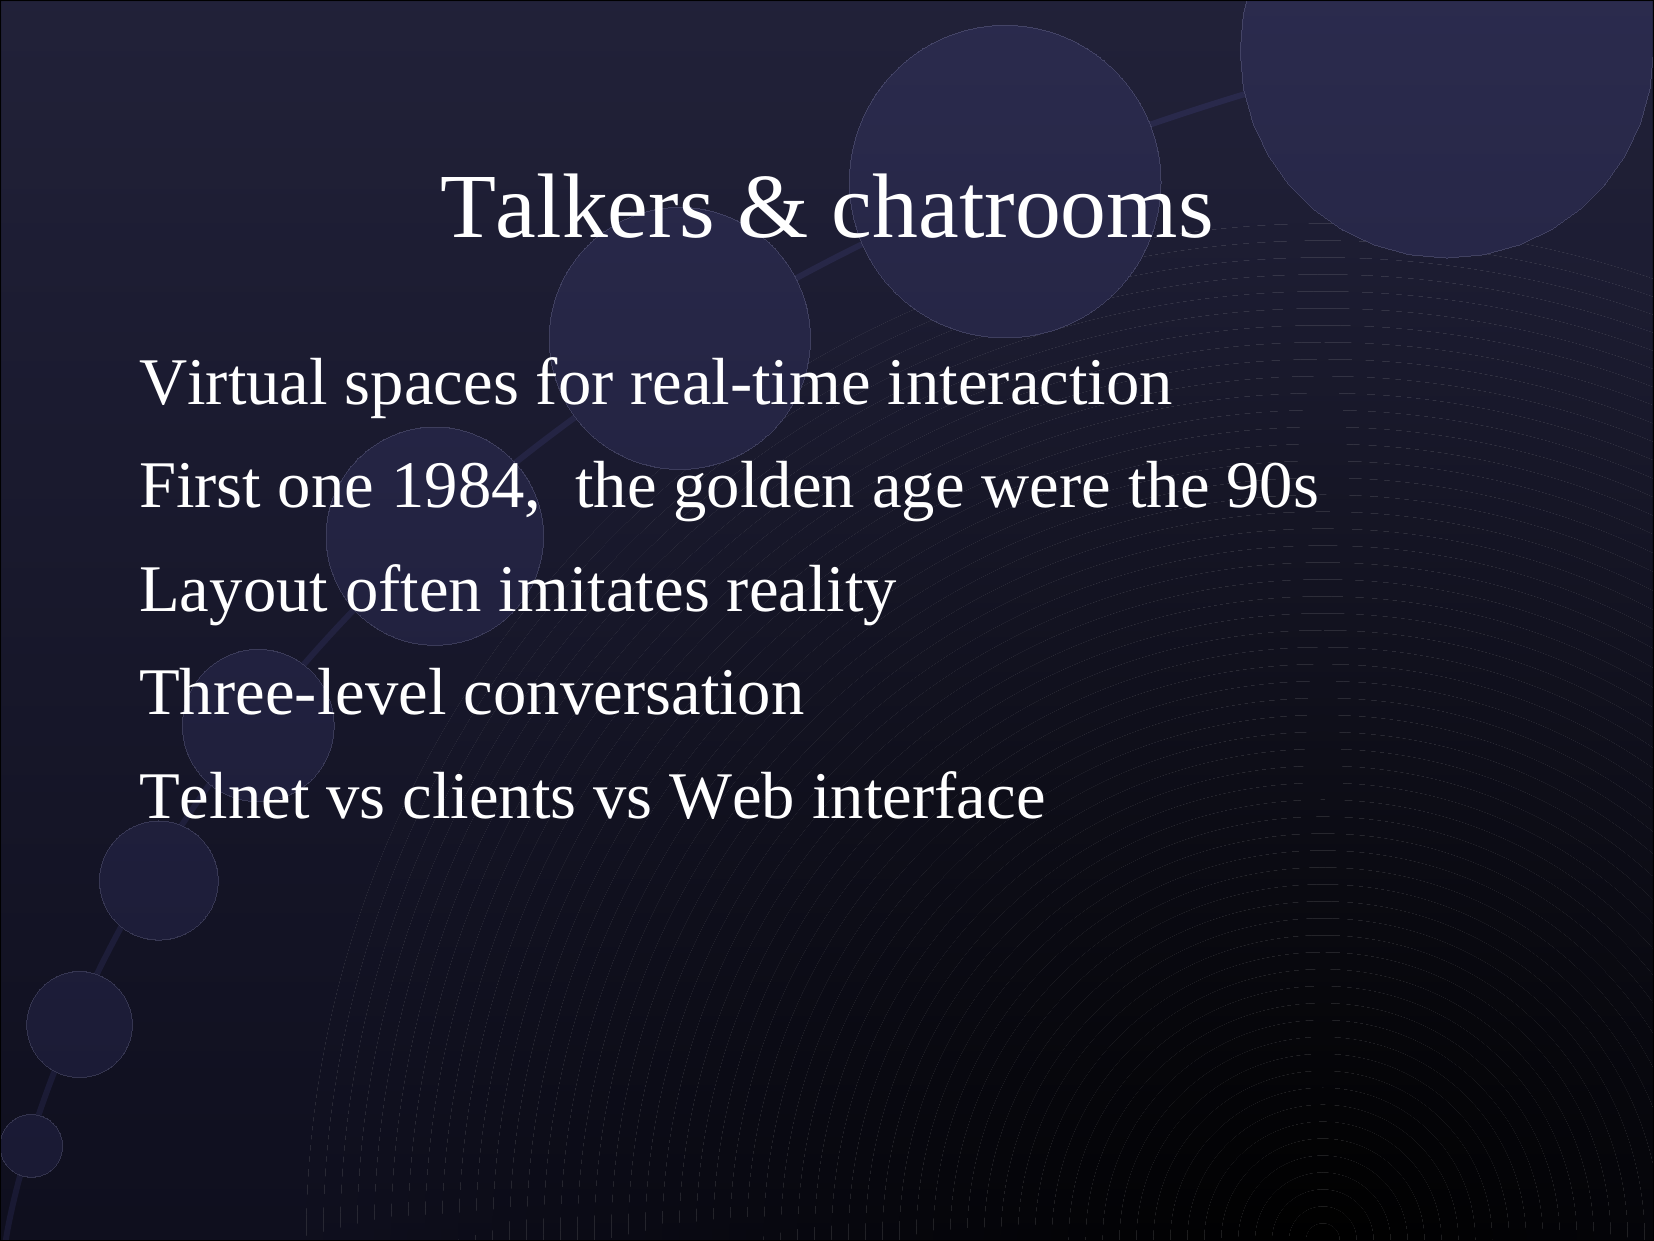

# Talkers & chatrooms
Virtual spaces for real-time interaction
First one 1984, the golden age were the 90s
Layout often imitates reality
Three-level conversation
Telnet vs clients vs Web interface